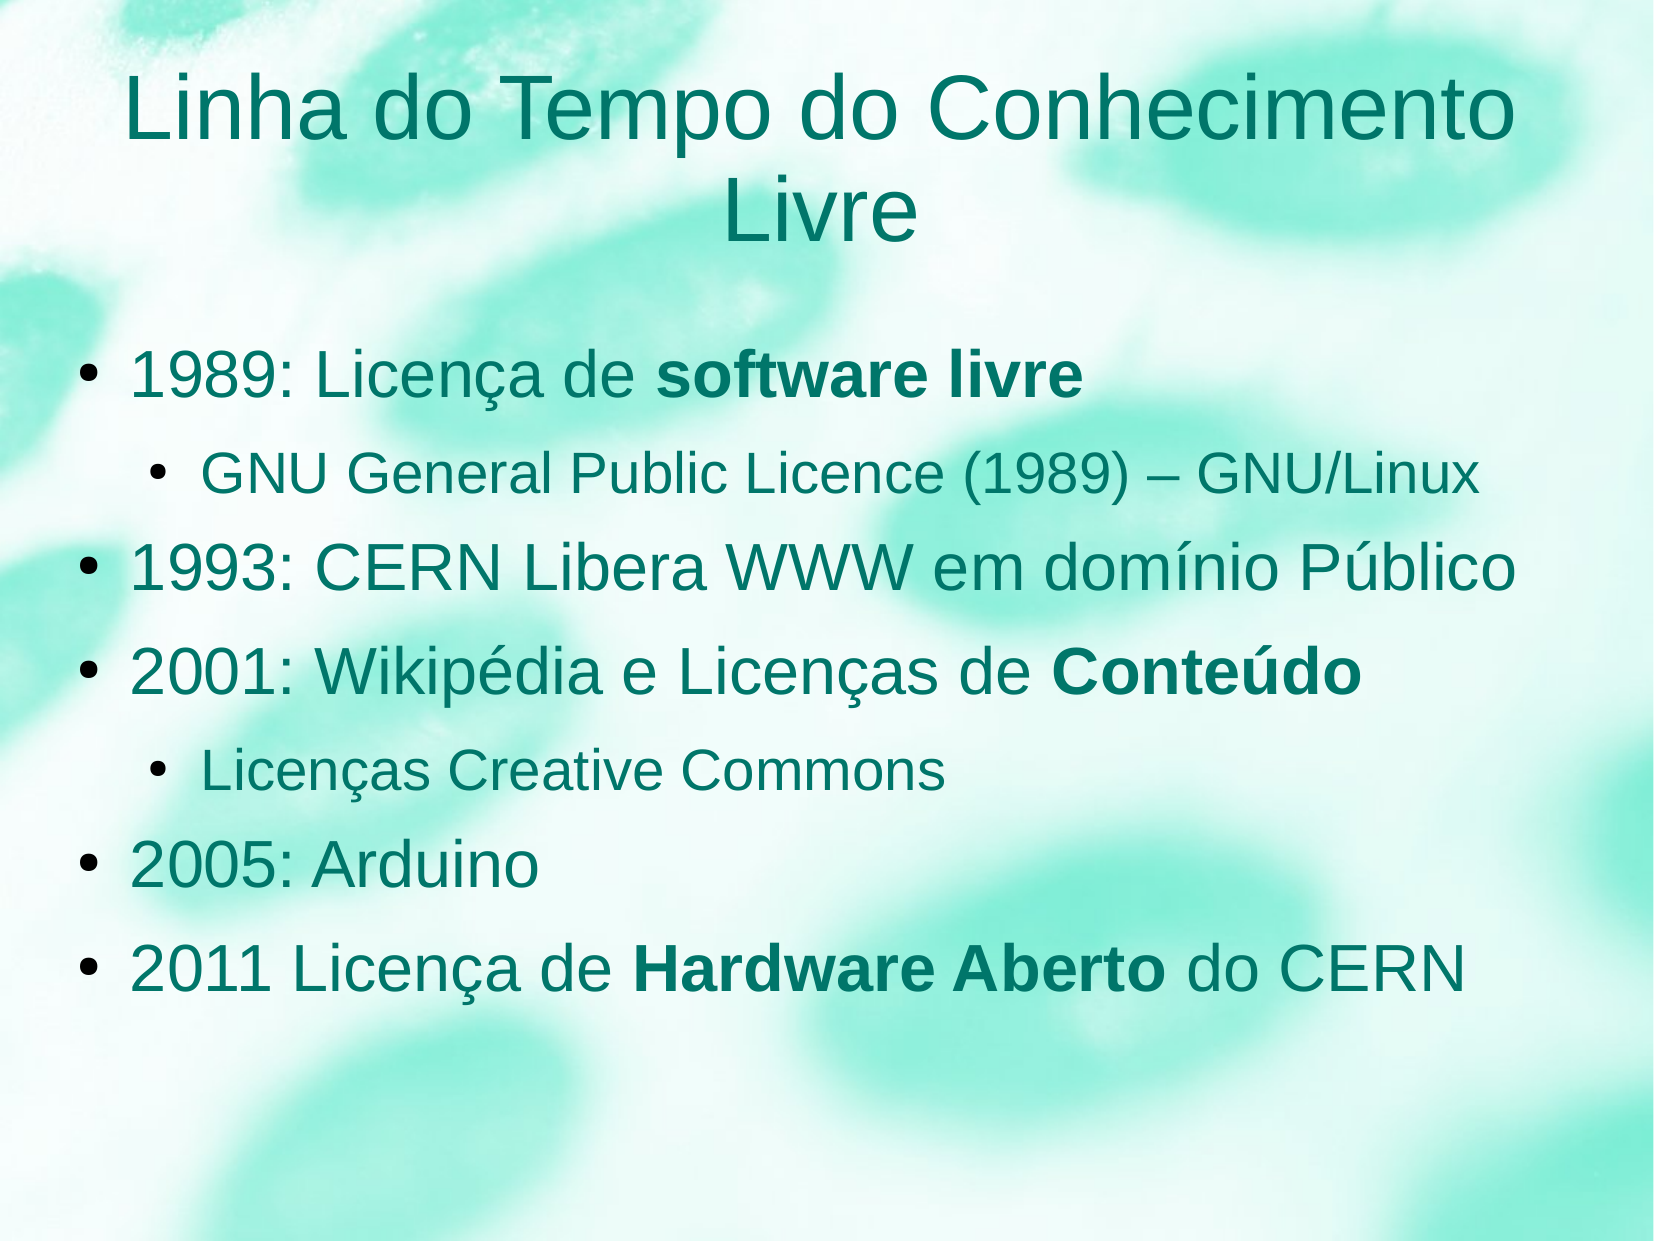

# Linha do Tempo do Conhecimento Livre
1989: Licença de software livre
GNU General Public Licence (1989) – GNU/Linux
1993: CERN Libera WWW em domínio Público
2001: Wikipédia e Licenças de Conteúdo
Licenças Creative Commons
2005: Arduino
2011 Licença de Hardware Aberto do CERN